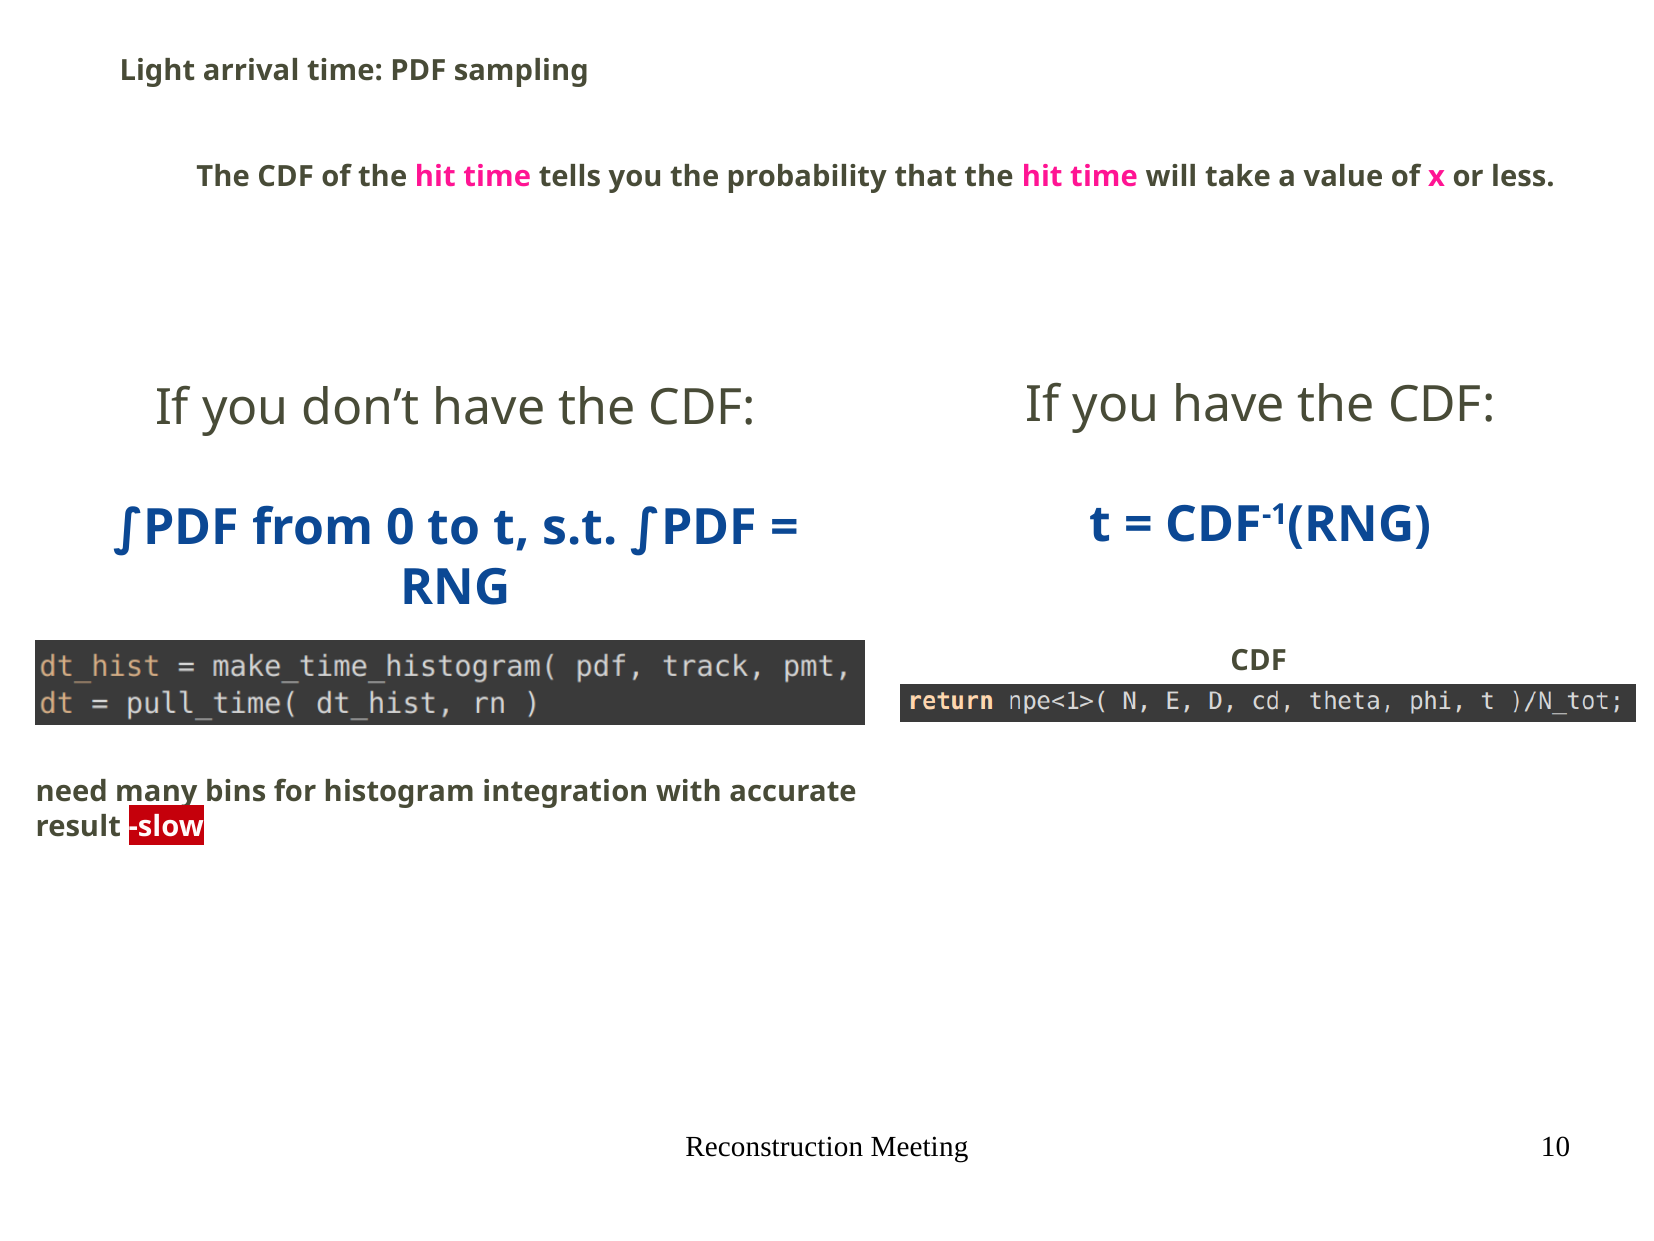

Light arrival time: PDF sampling
The CDF of the hit time tells you the probability that the hit time will take a value of x or less.
If you have the CDF:
t = CDF-1(RNG)
If you don’t have the CDF:
∫PDF from 0 to t, s.t. ∫PDF = RNG
CDF
need many bins for histogram integration with accurate result -slow
Reconstruction Meeting
10